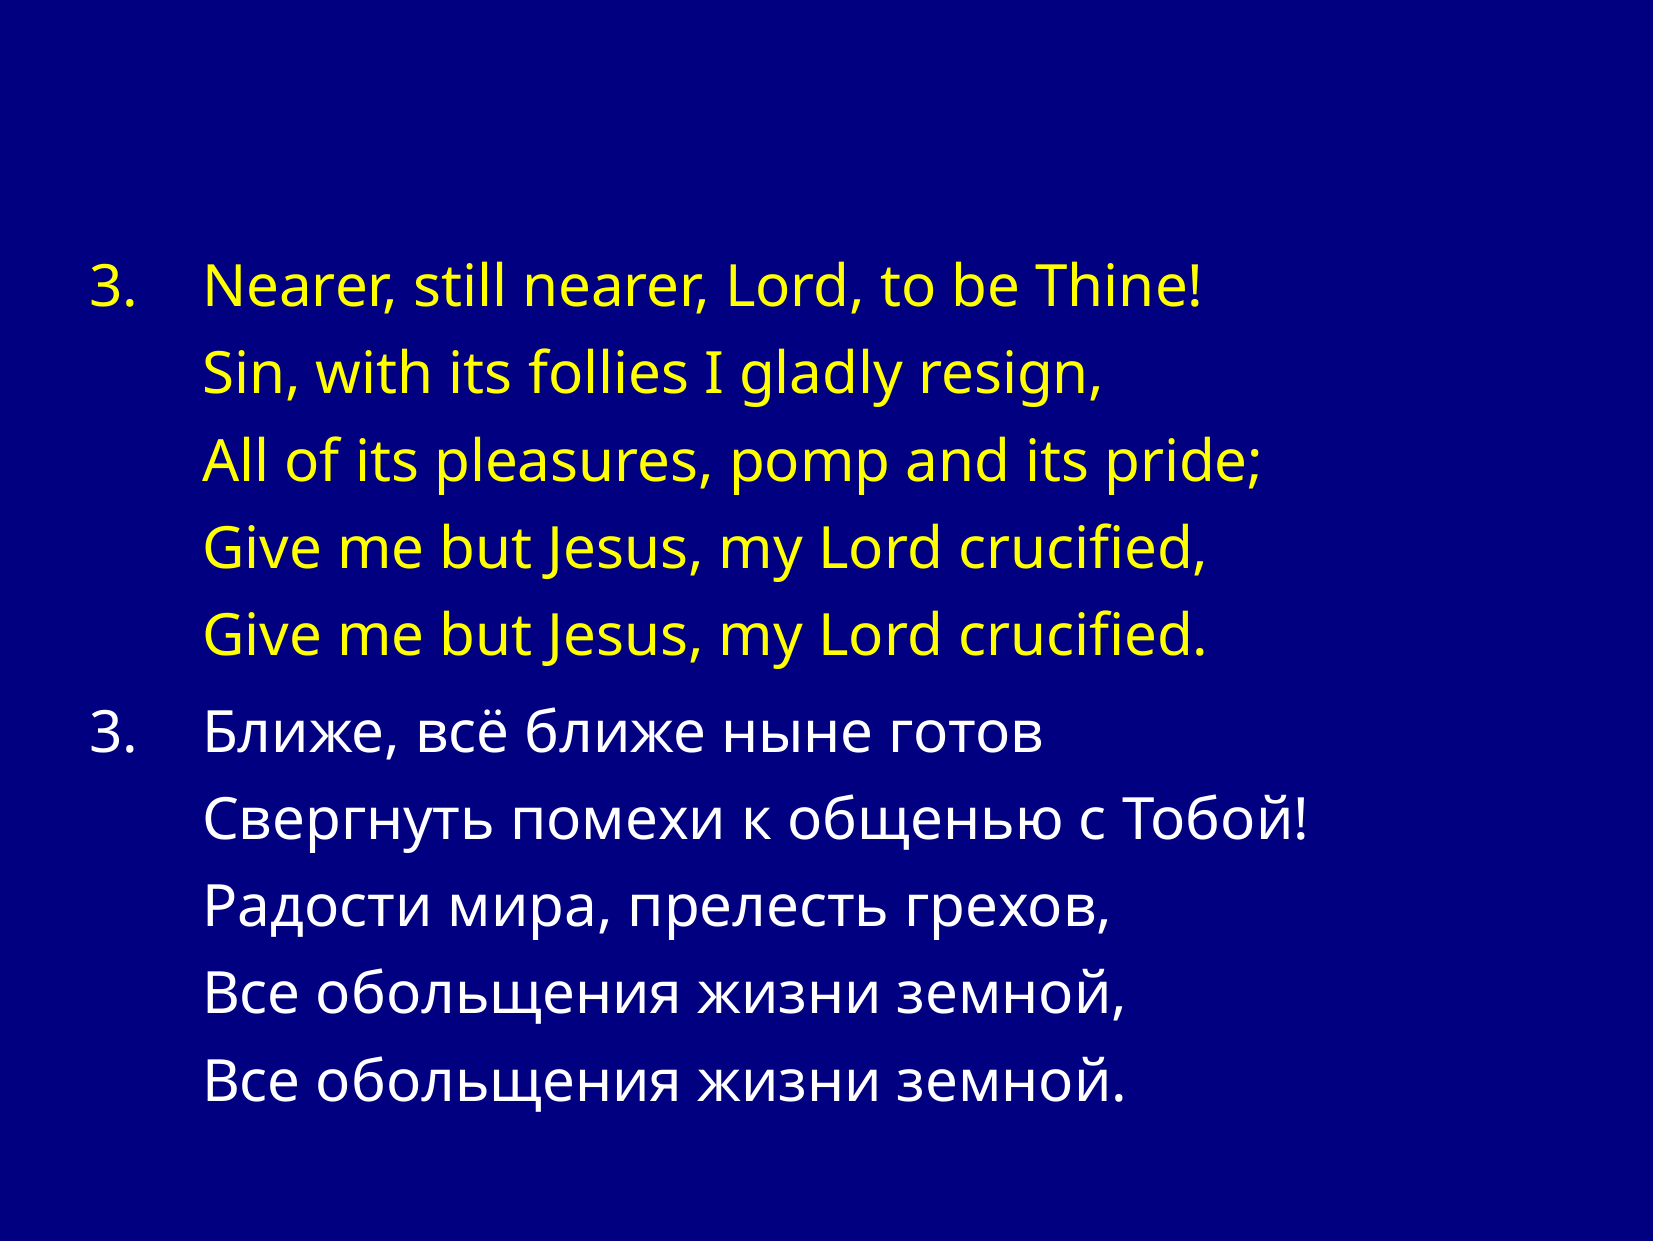

3.	Nearer, still nearer, Lord, to be Thine!
	Sin, with its follies I gladly resign,
	All of its pleasures, pomp and its pride;
	Give me but Jesus, my Lord crucified,
	Give me but Jesus, my Lord crucified.
3.	Ближе, всё ближе ныне готов
	Свергнуть помехи к общенью с Тобой!
	Радости мира, прелесть грехов,
	Все обольщения жизни земной,
	Все обольщения жизни земной.